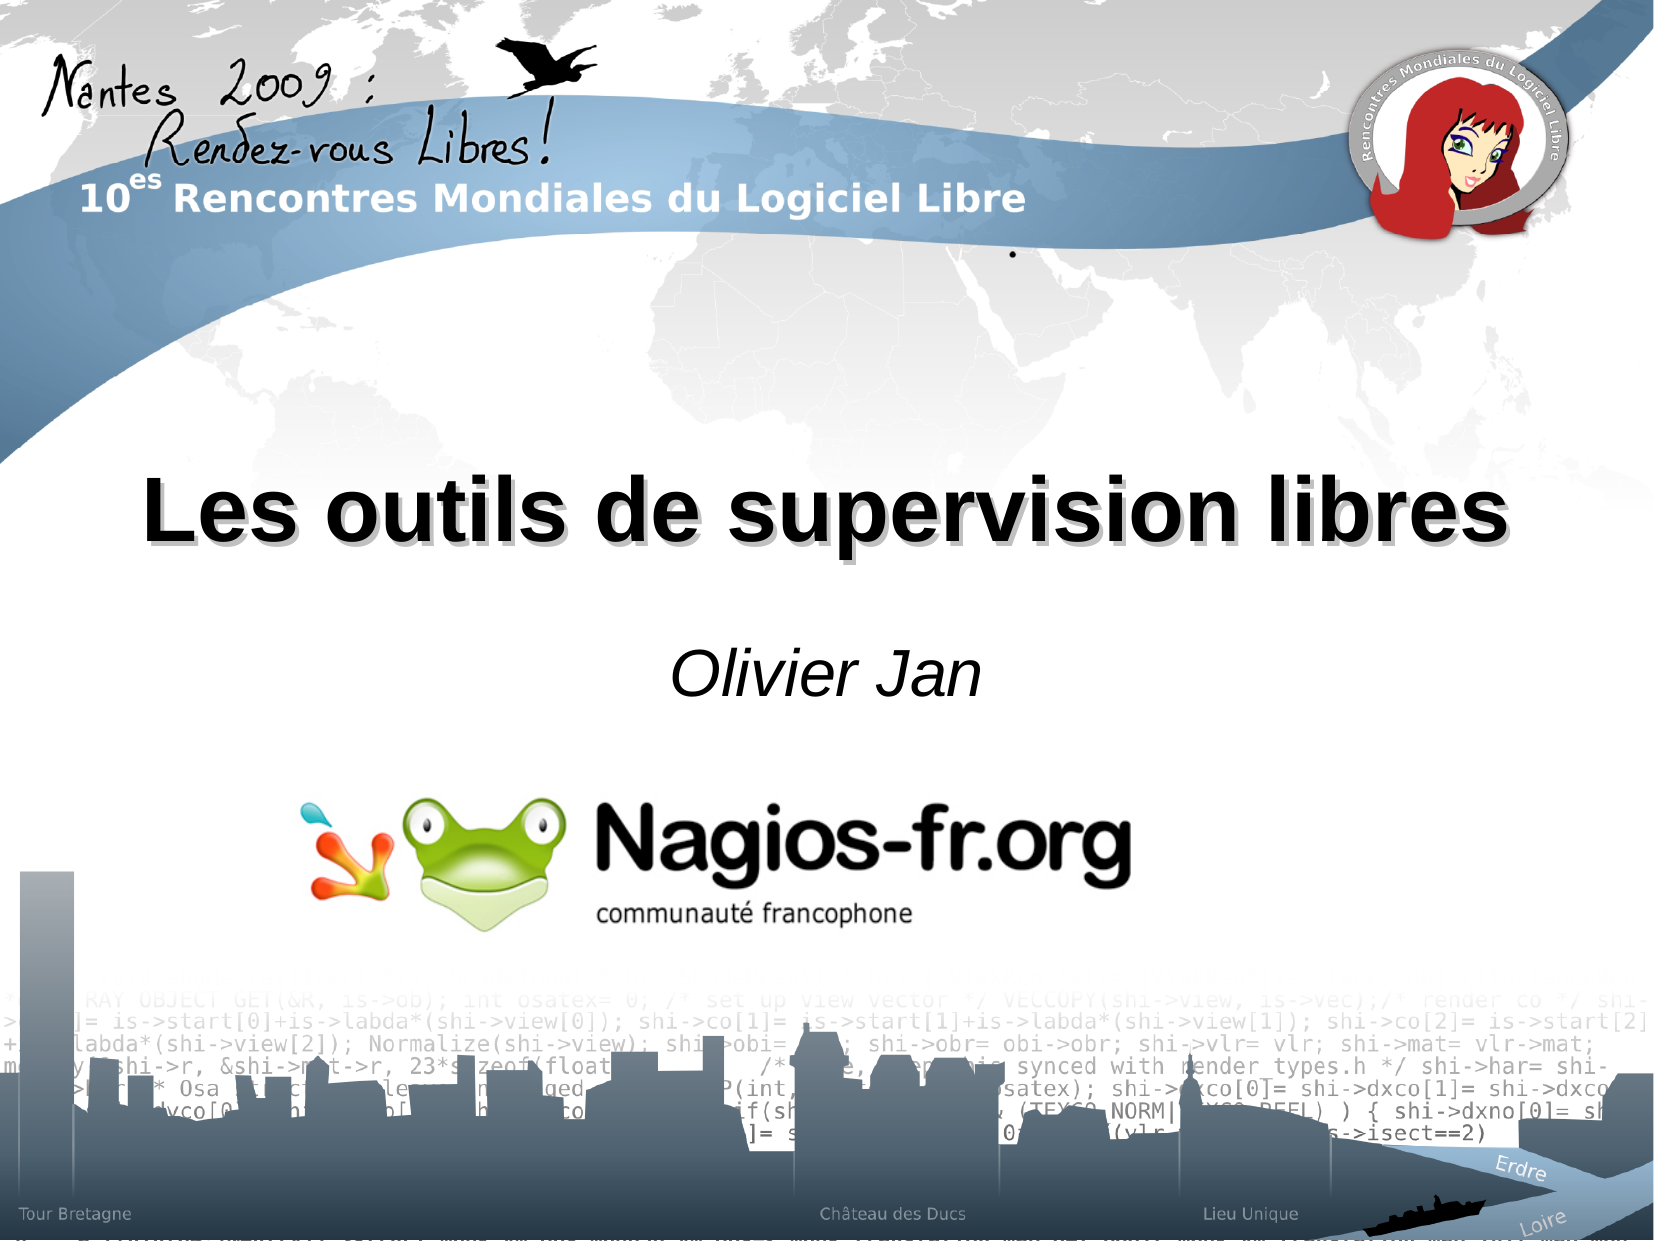

# Les outils de supervision libres
Olivier Jan